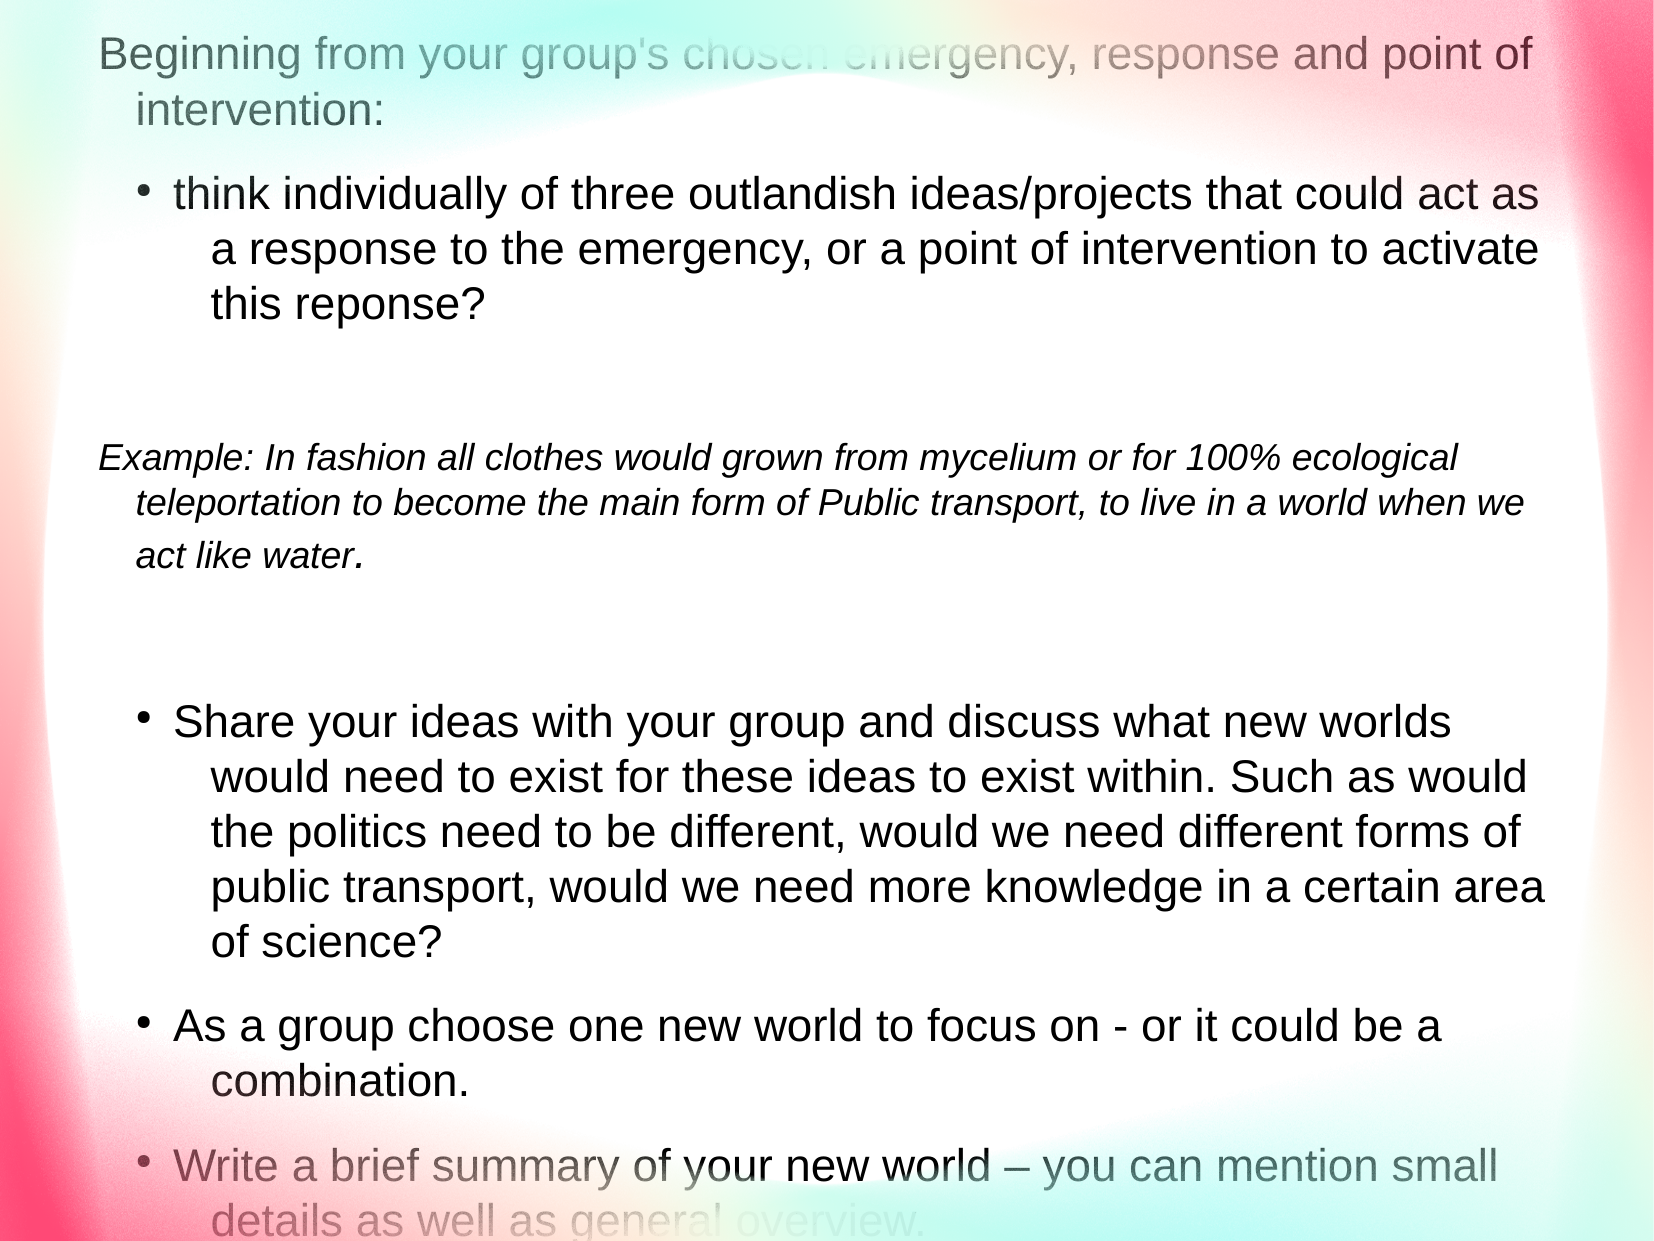

# Outlandish Ideas
Beginning from your group's chosen emergency, response and point of intervention:
think individually of three outlandish ideas/projects that could act as a response to the emergency, or a point of intervention to activate this reponse?
Example: In fashion all clothes would grown from mycelium or for 100% ecological teleportation to become the main form of Public transport, to live in a world when we act like water.
Share your ideas with your group and discuss what new worlds would need to exist for these ideas to exist within. Such as would the politics need to be different, would we need different forms of public transport, would we need more knowledge in a certain area of science?
As a group choose one new world to focus on - or it could be a combination.
Write a brief summary of your new world – you can mention small details as well as general overview.